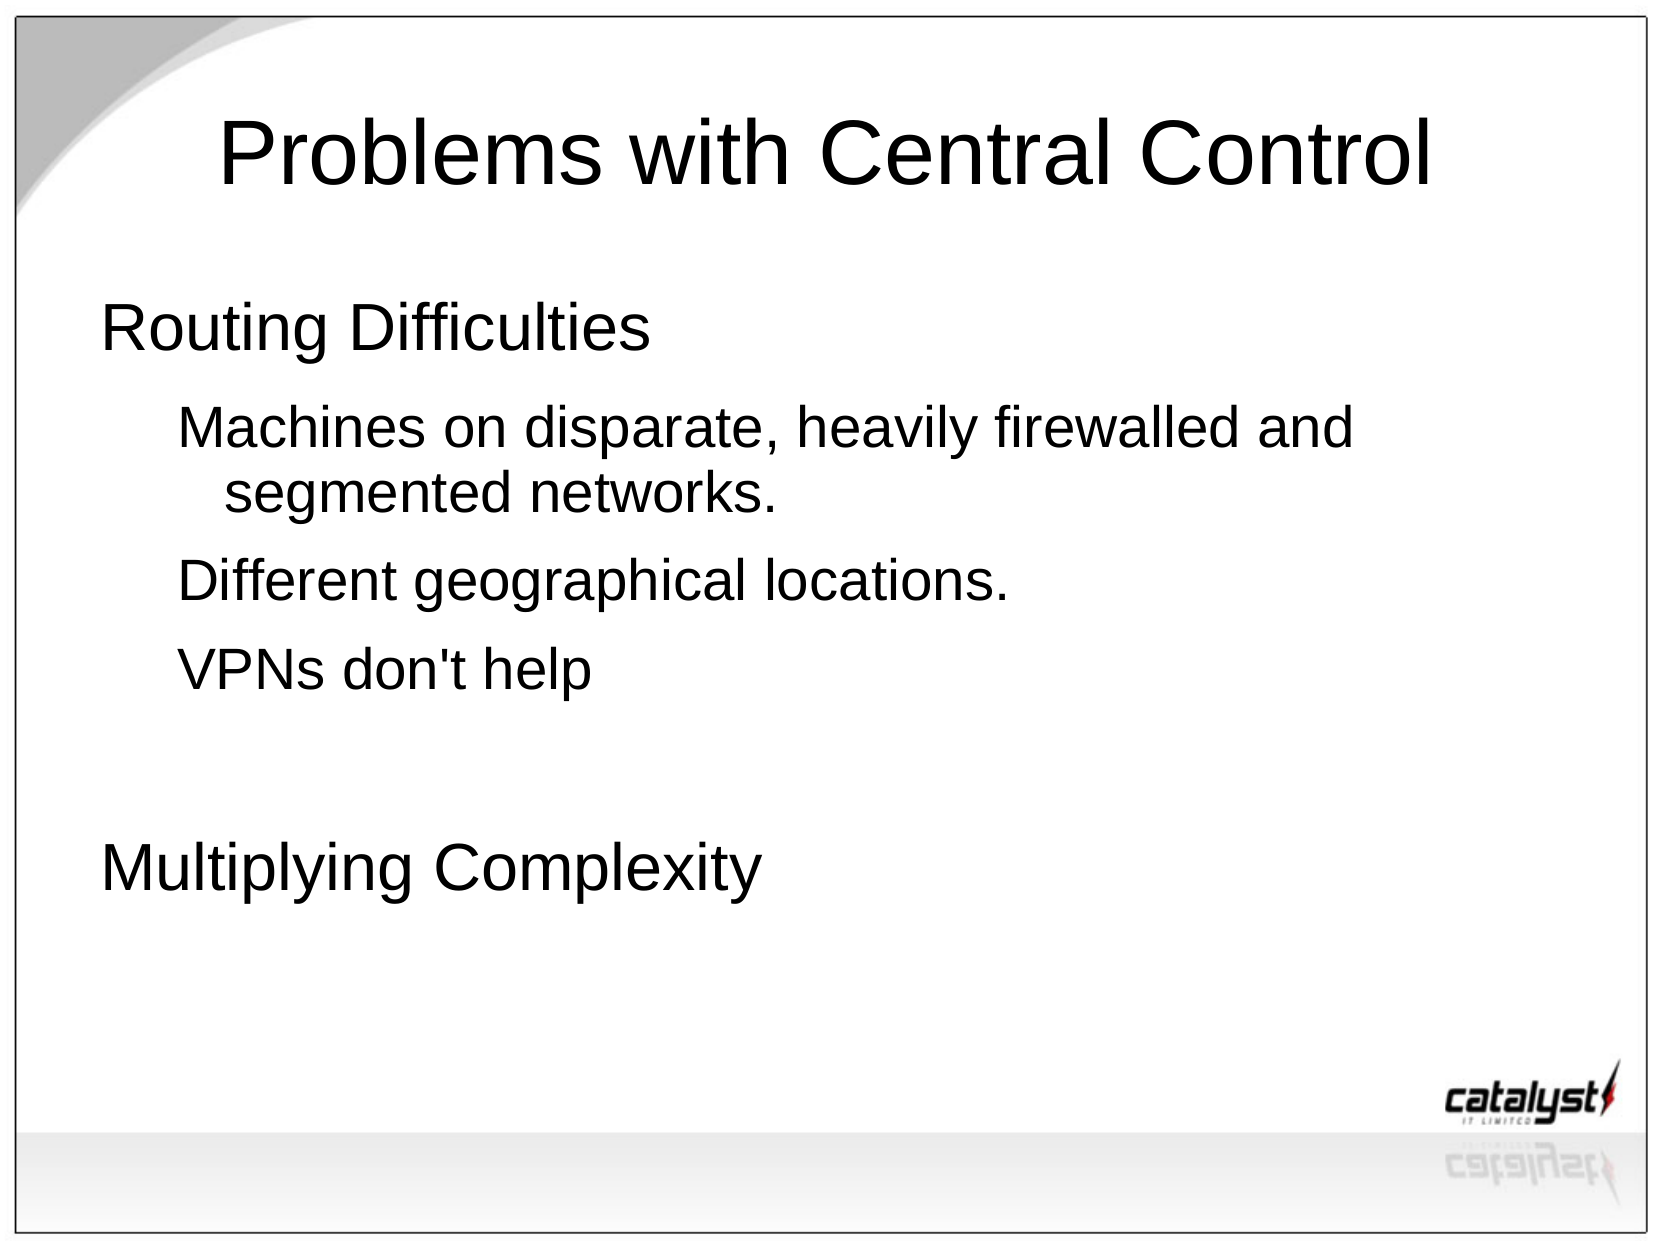

# Problems with Central Control
Routing Difficulties
Machines on disparate, heavily firewalled and segmented networks.
Different geographical locations.
VPNs don't help
Multiplying Complexity